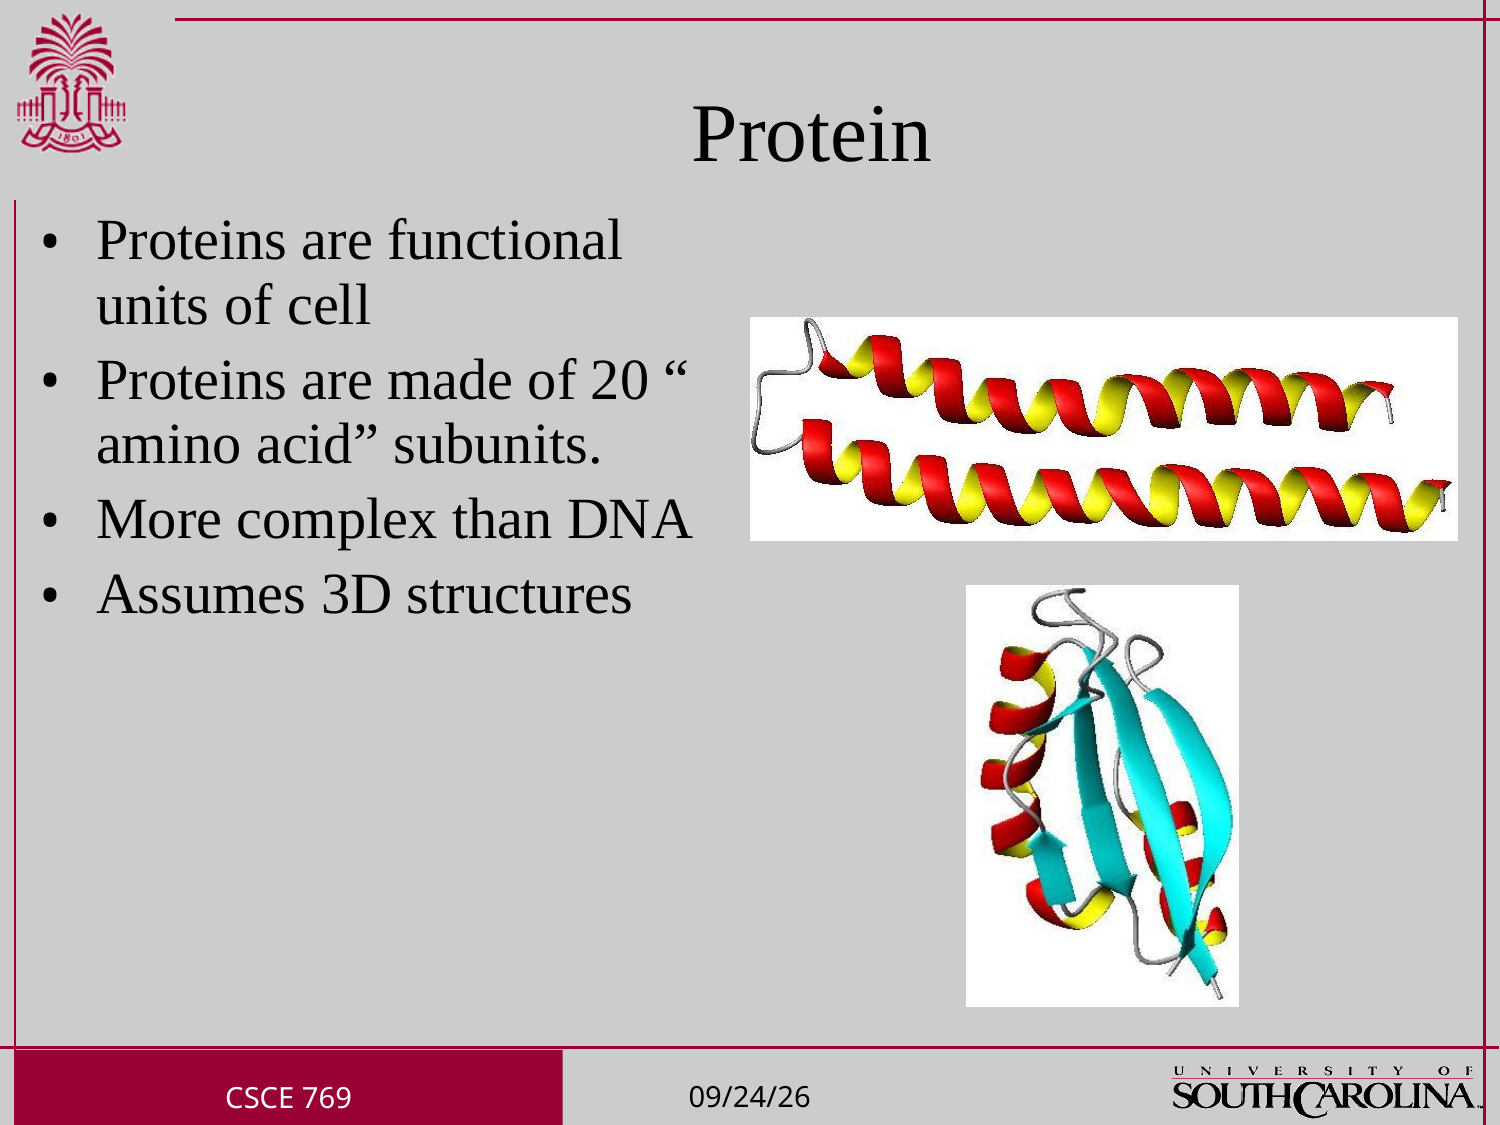

# Protein
Proteins are functional units of cell
Proteins are made of 20 “amino acid” subunits.
More complex than DNA
Assumes 3D structures